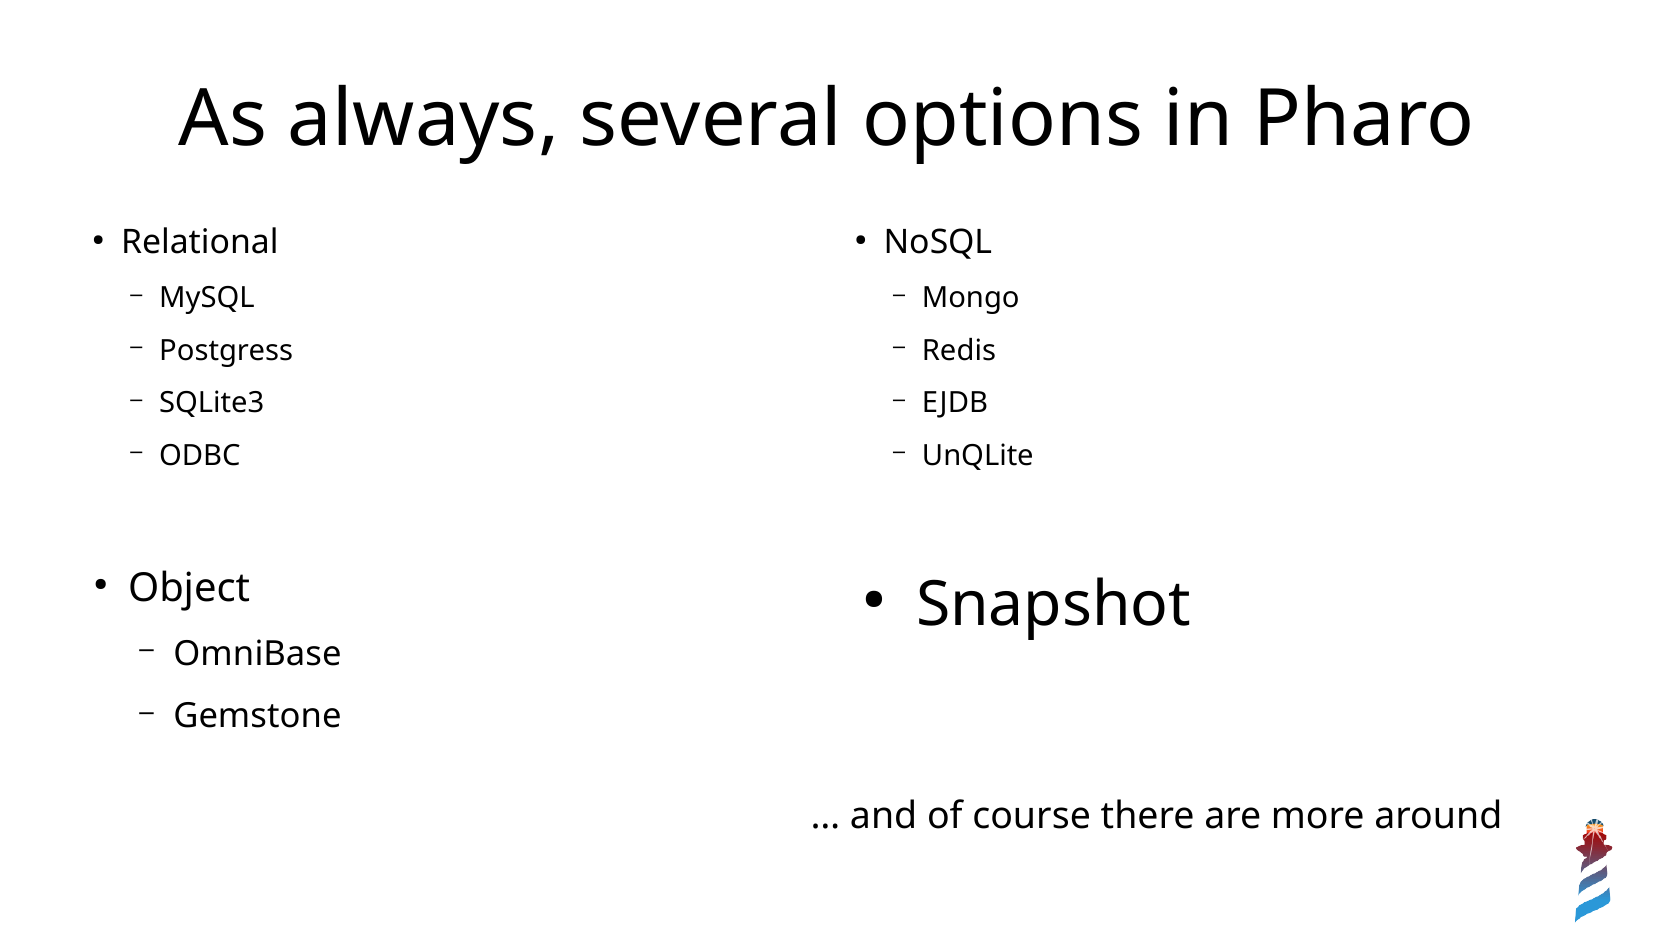

# As always, several options in Pharo
Relational
MySQL
Postgress
SQLite3
ODBC
NoSQL
Mongo
Redis
EJDB
UnQLite
Object
OmniBase
Gemstone
Snapshot
… and of course there are more around